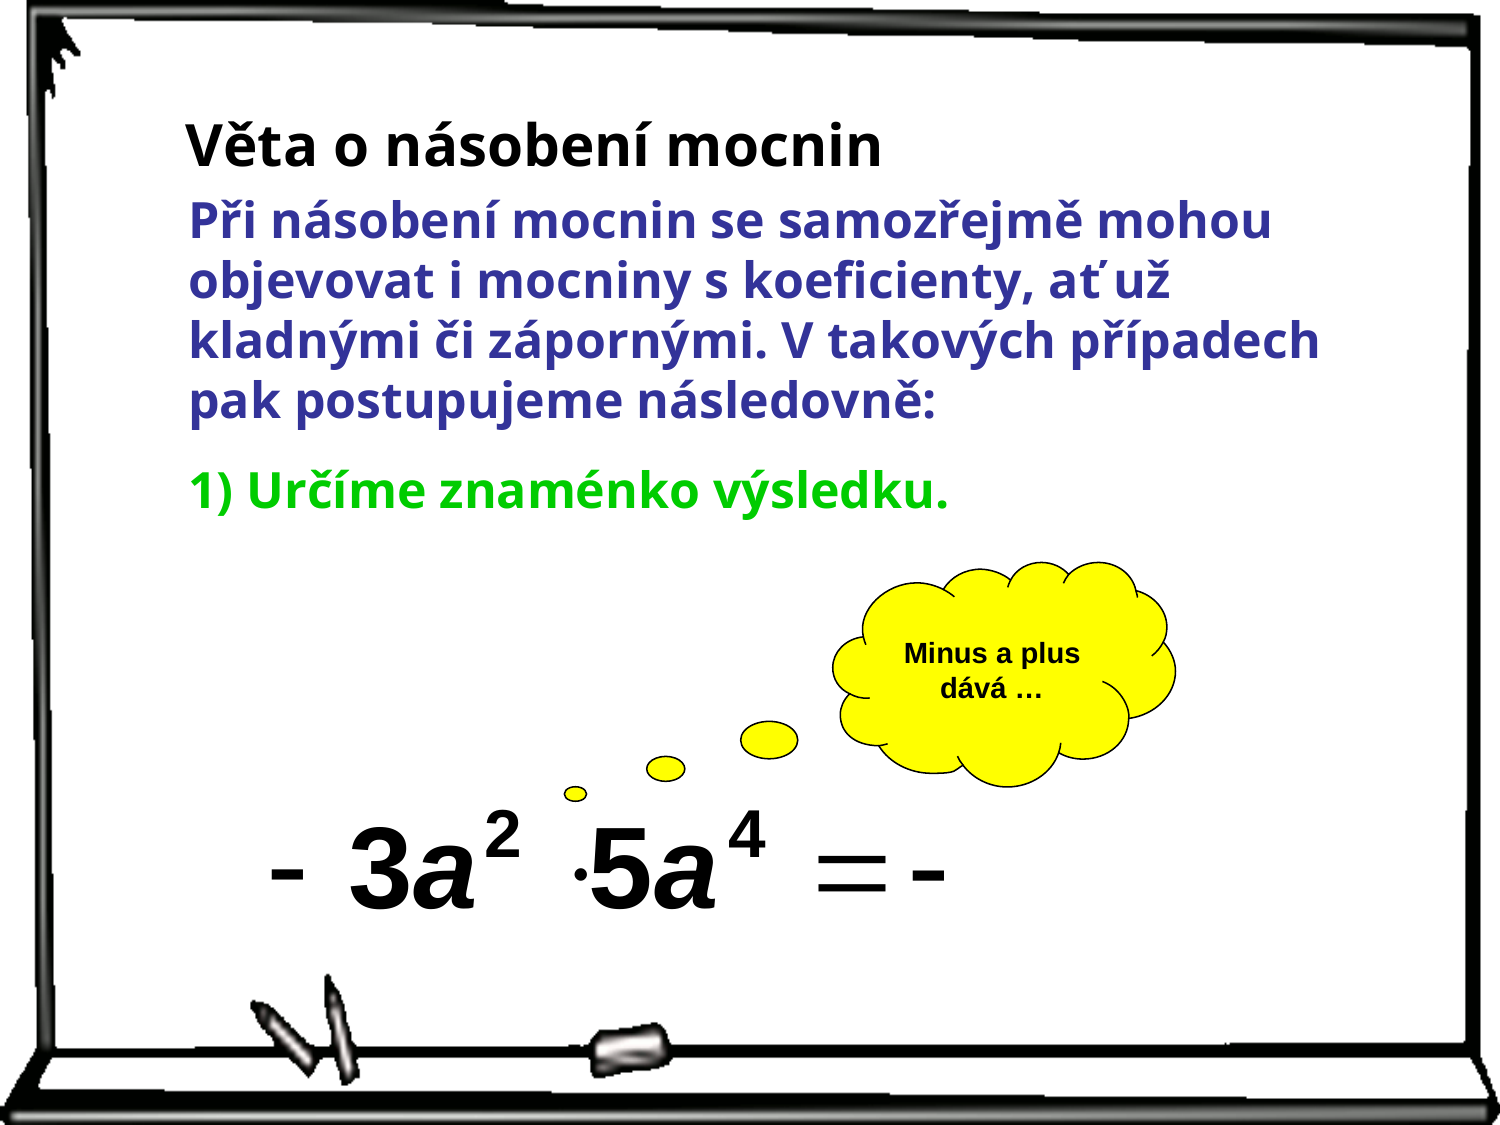

Věta o násobení mocnin
Při násobení mocnin se samozřejmě mohou objevovat i mocniny s koeficienty, ať už kladnými či zápornými. V takových případech pak postupujeme následovně:
1) Určíme znaménko výsledku.
Minus a plus dává …